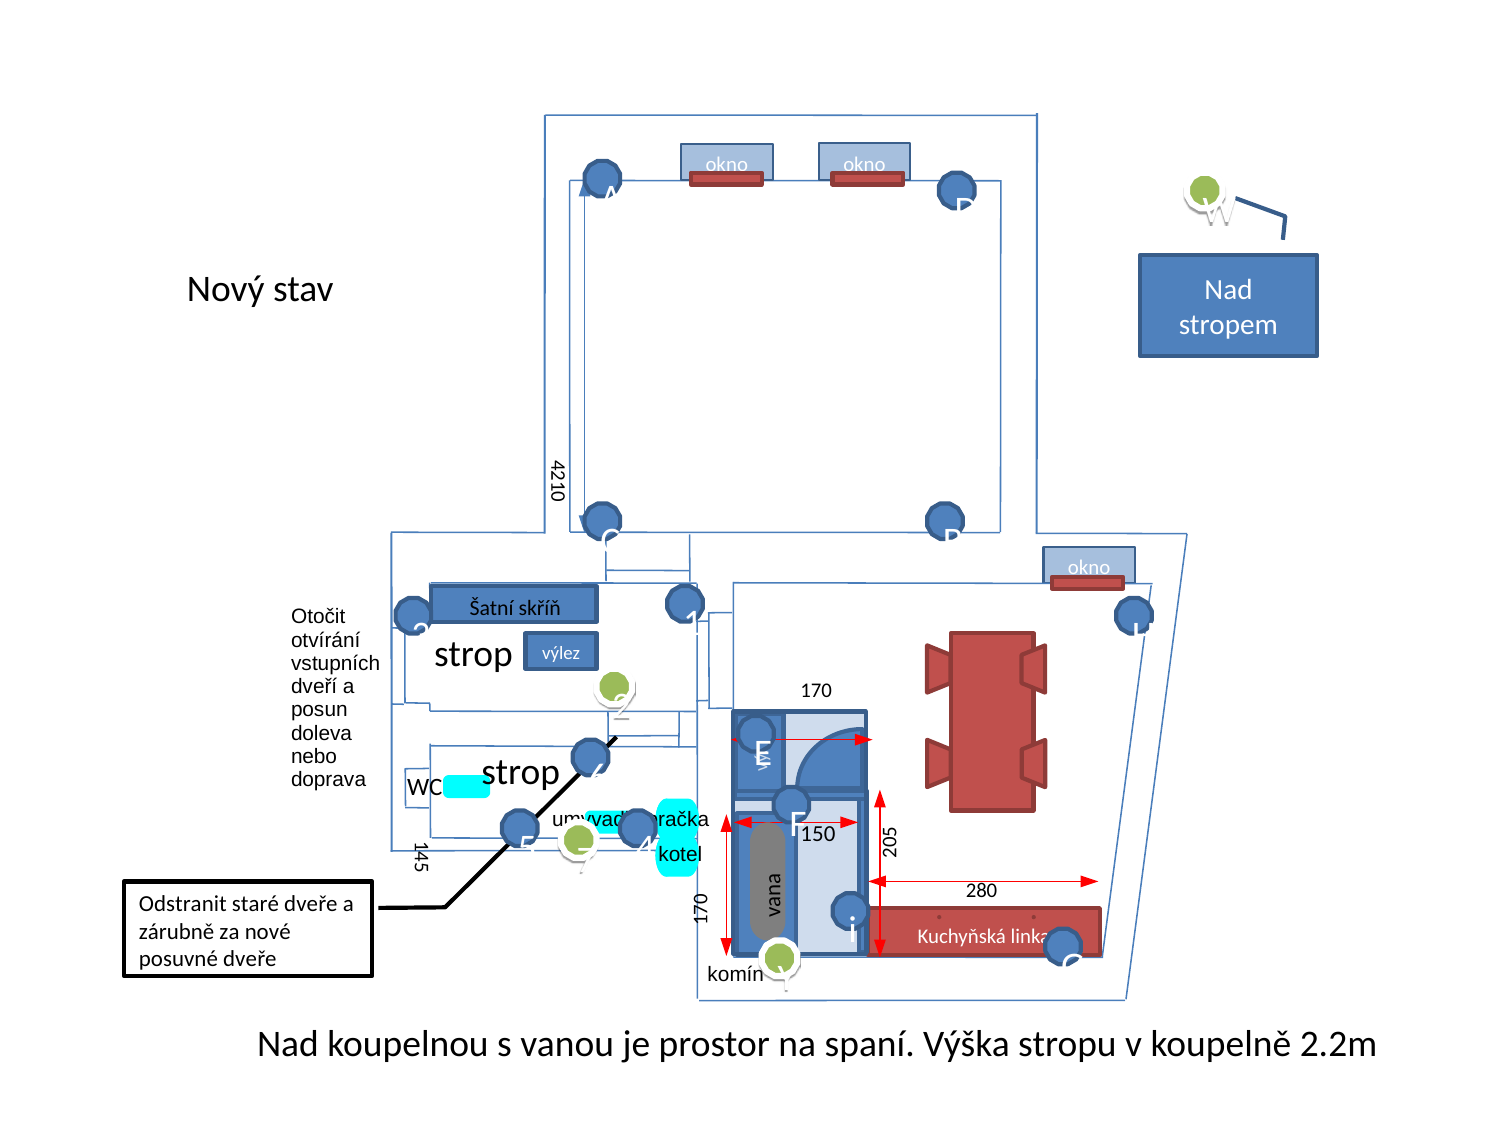

okno
okno
A
D
W
Nad stropem
Nový stav
4210
C
B
okno
Šatní skříň
1
Otočit otvírání vstupních dveří a posun doleva nebo doprava
3
H
strop
výlez
2
170
E
výlez
strop
6
WC
F
umyvadlo
pračka
5
4
150
Kuchyňská linka
205
7
kotel
145
280
vana
Odstranit staré dveře a zárubně za nové posuvné dveře
170
i
G
Y
komín
Nad koupelnou s vanou je prostor na spaní. Výška stropu v koupelně 2.2m